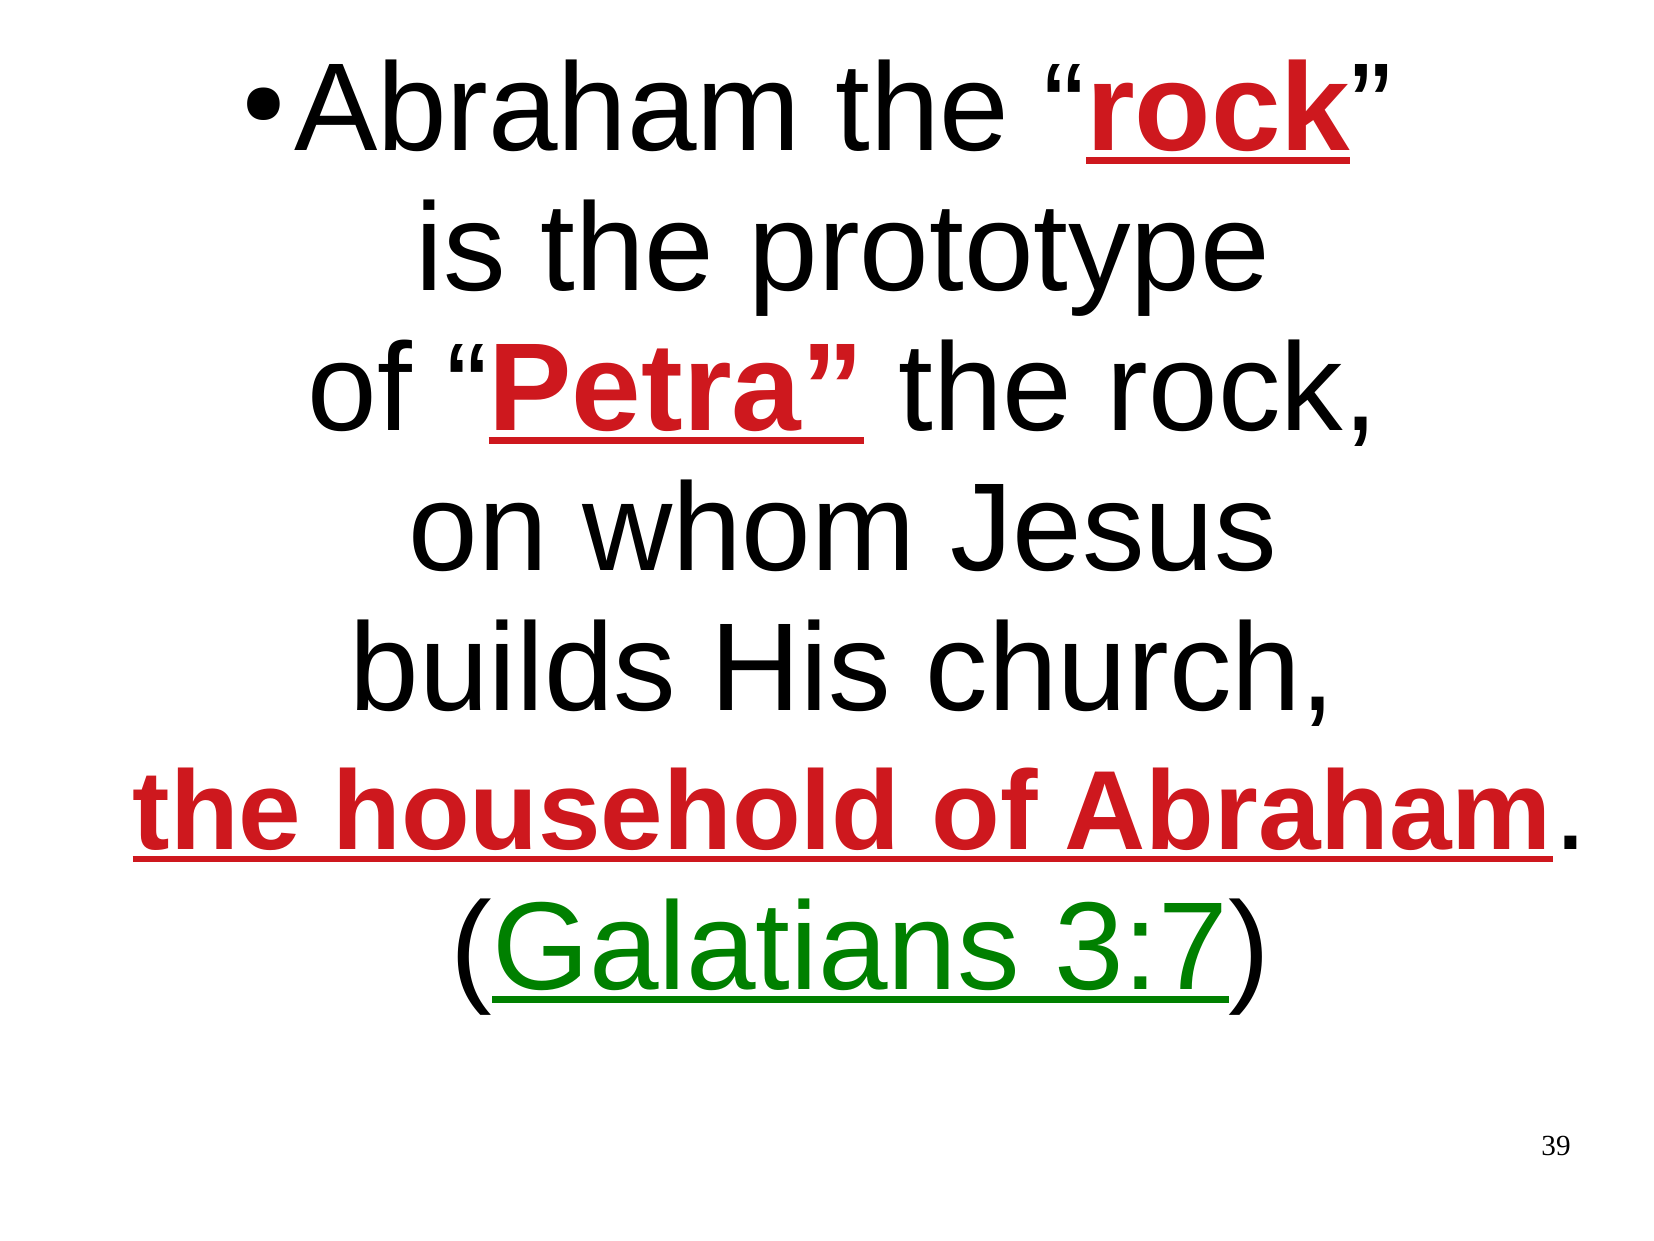

# Abraham the “rock” is the prototype of “Petra” the rock, on whom Jesus builds His church, the household of Abraham. (Galatians 3:7)
39